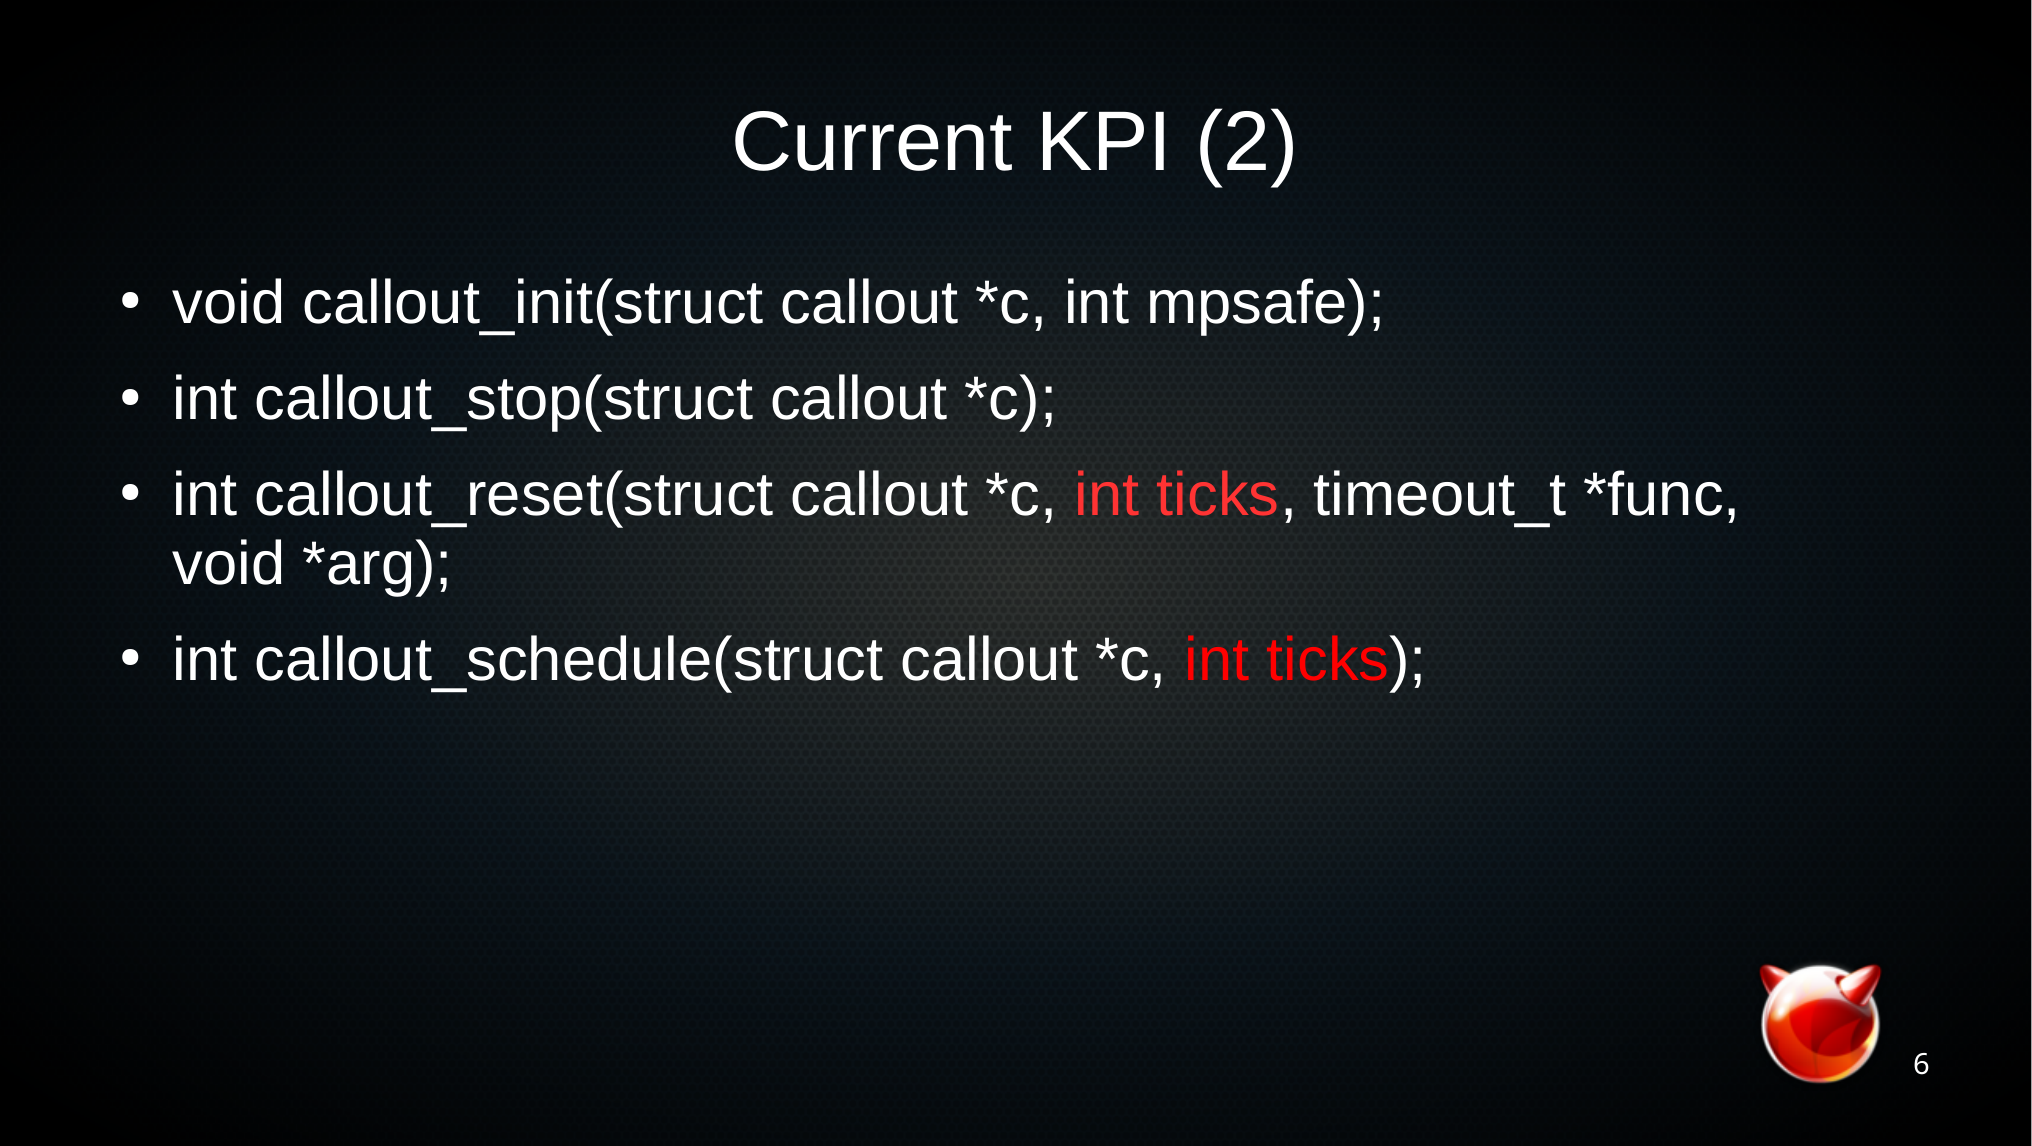

# Current KPI (2)
void callout_init(struct callout *c, int mpsafe);
int callout_stop(struct callout *c);
int callout_reset(struct callout *c, int ticks, timeout_t *func, 	void *arg);
int callout_schedule(struct callout *c, int ticks);
6